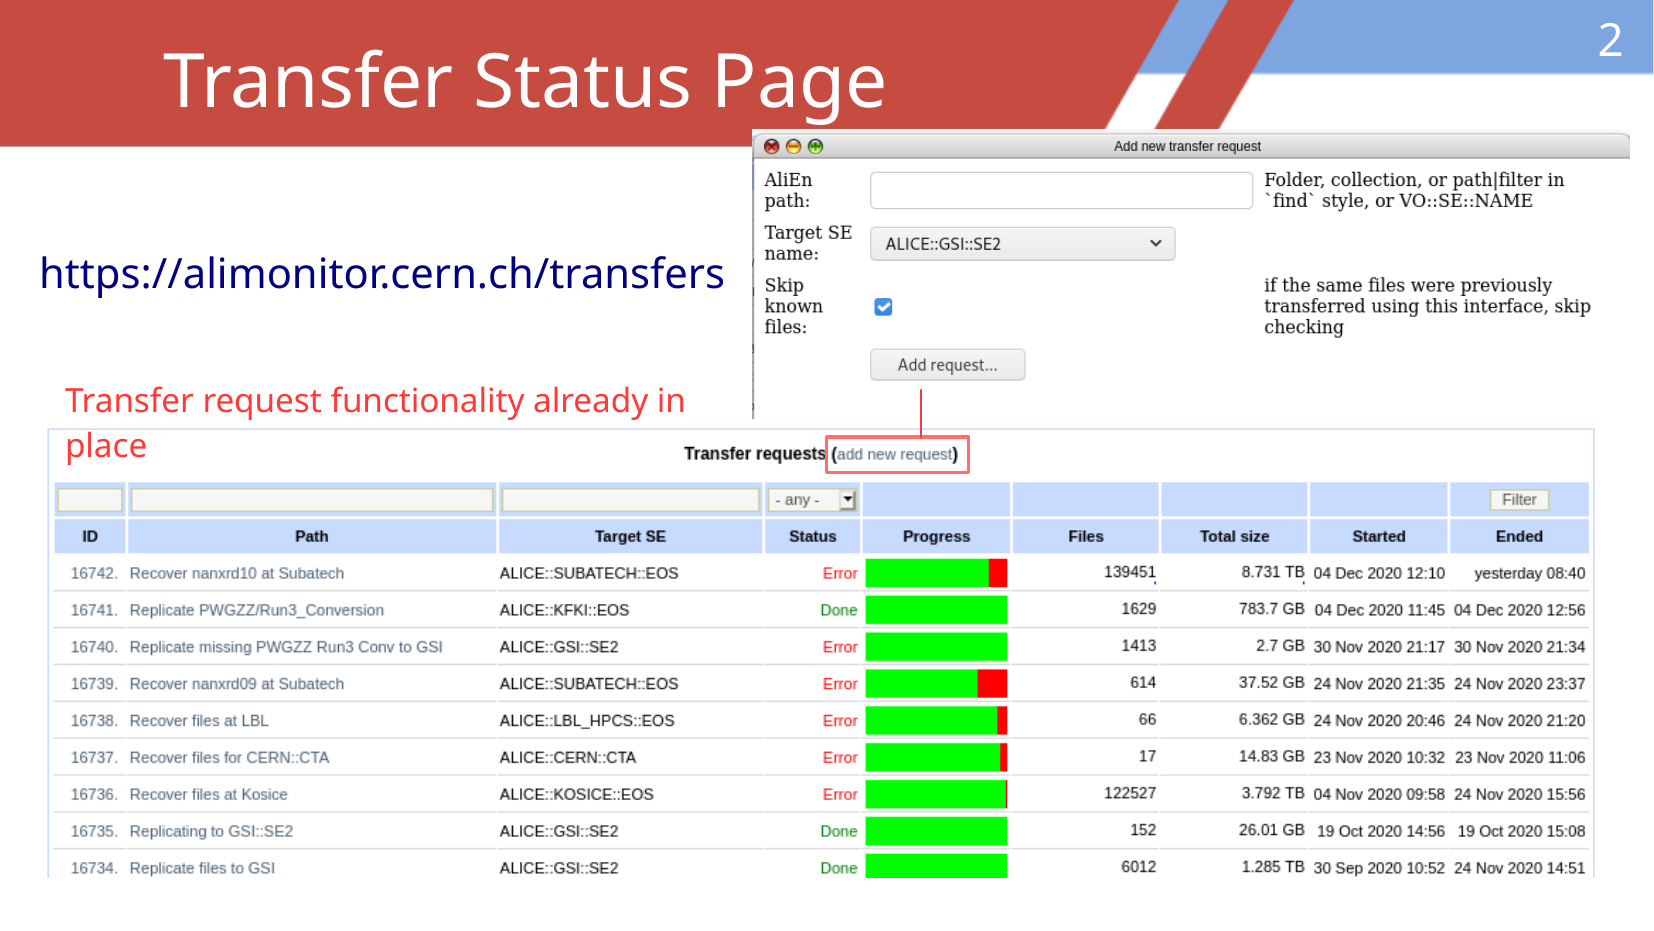

# Transfer Status Page
https://alimonitor.cern.ch/transfers
Transfer request functionality already in place